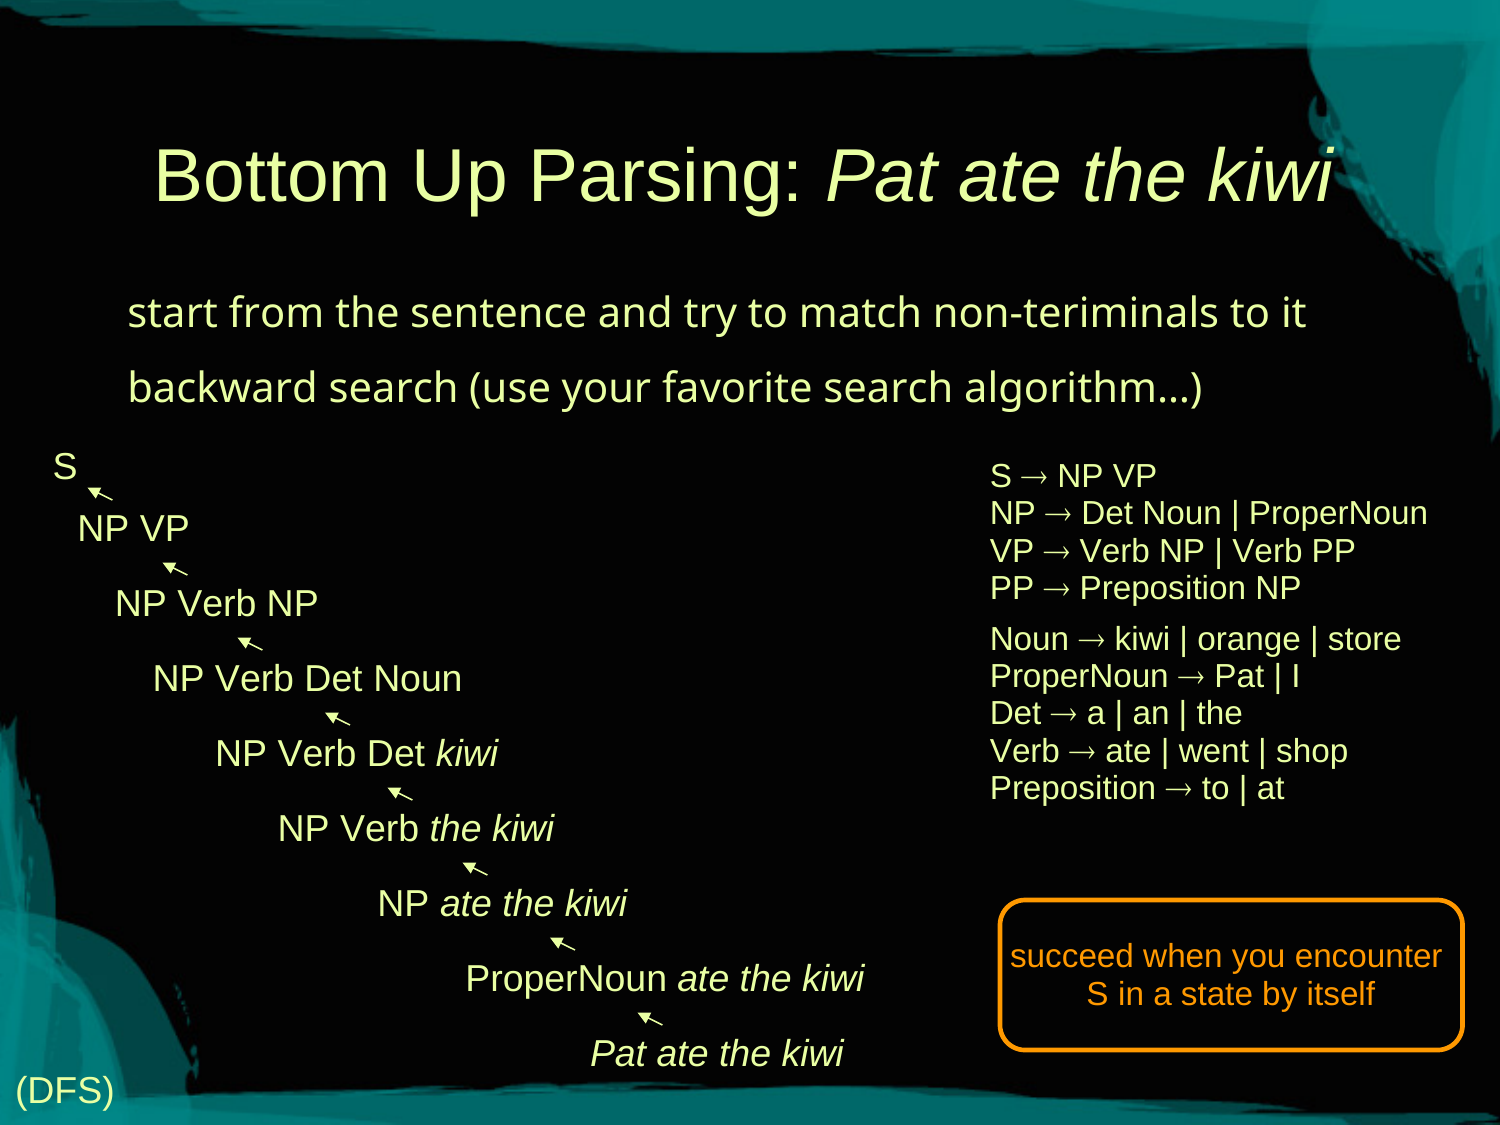

# Bottom Up Parsing: Pat ate the kiwi
start from the sentence and try to match non-teriminals to it
backward search (use your favorite search algorithm…)
S
S  NP VP
NP  Det Noun | ProperNoun
VP  Verb NP | Verb PP
PP  Preposition NP
NP VP
NP Verb NP
Noun  kiwi | orange | store
ProperNoun  Pat | I
Det  a | an | the
Verb  ate | went | shop
Preposition  to | at
NP Verb Det Noun
NP Verb Det kiwi
NP Verb the kiwi
NP ate the kiwi
succeed when you encounter
S in a state by itself
ProperNoun ate the kiwi
Pat ate the kiwi
(DFS)